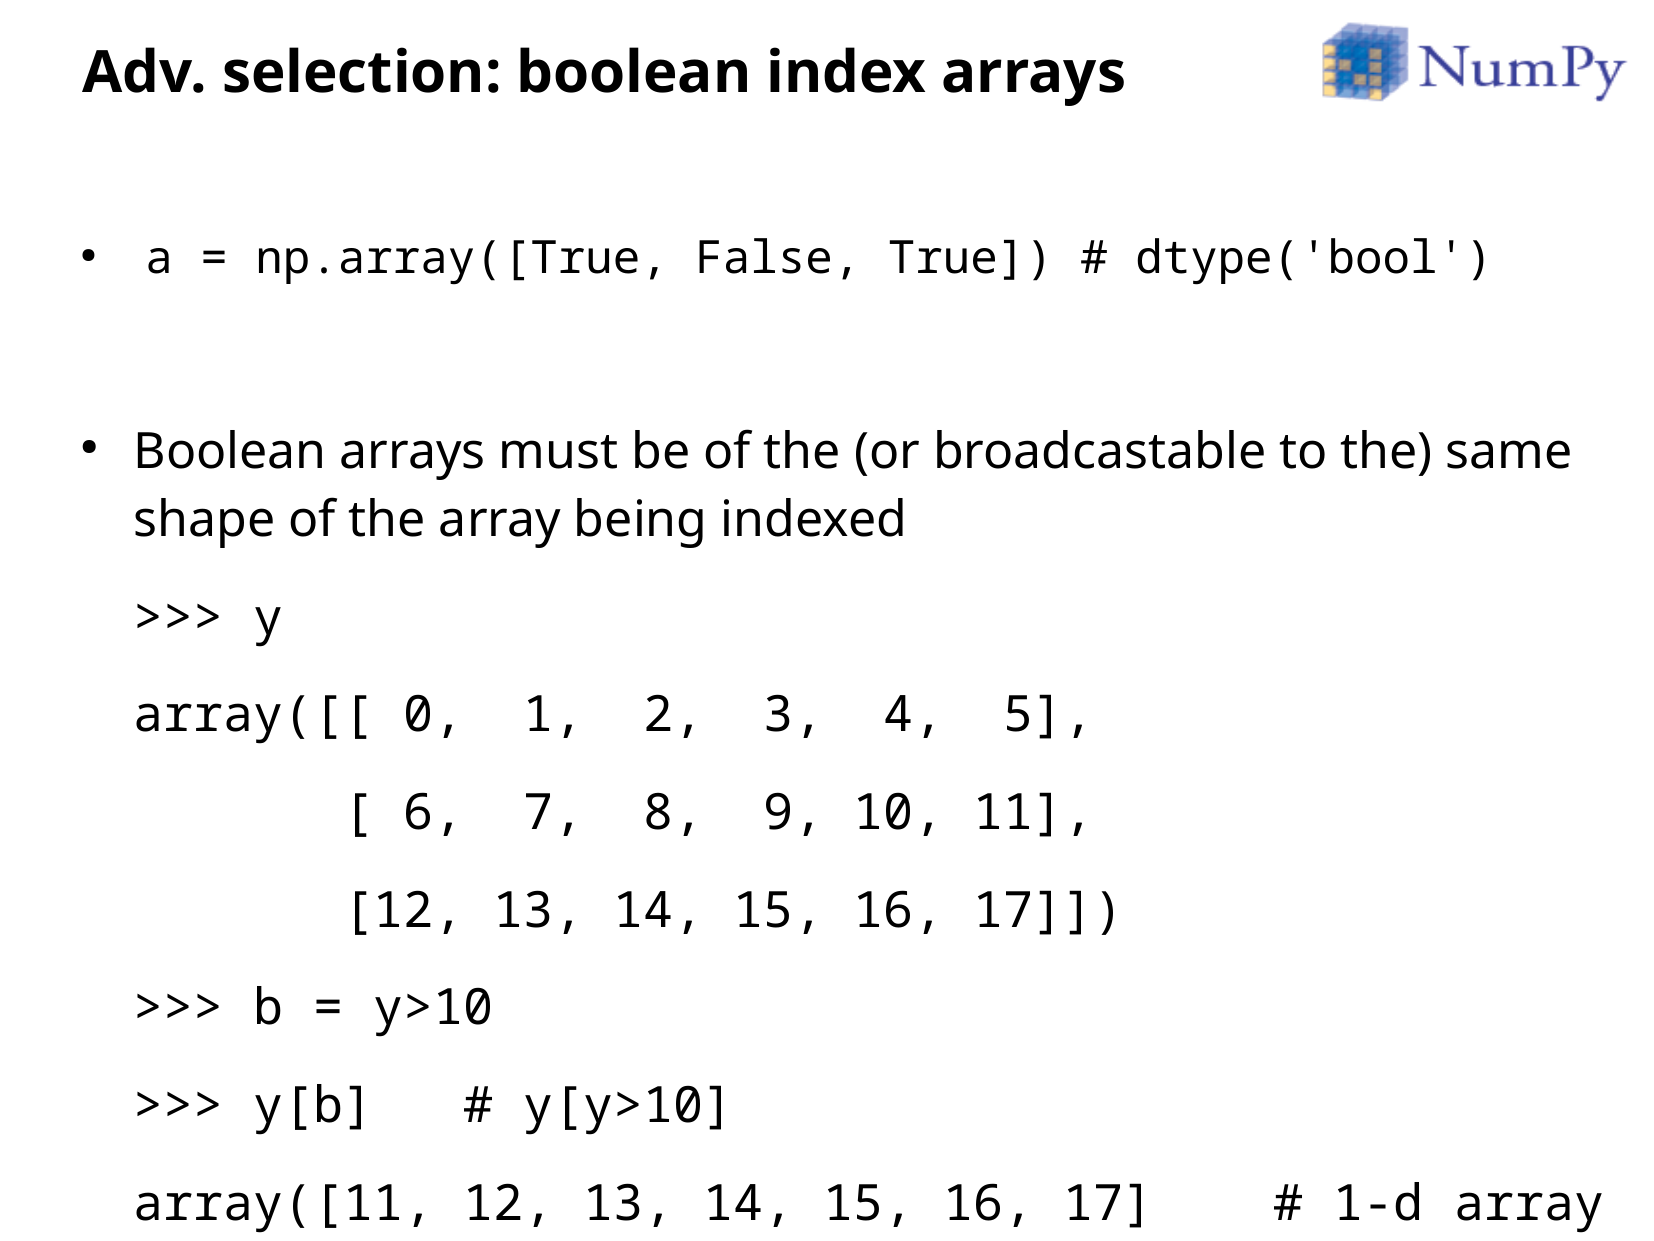

# Adv. selection: boolean index arrays
 a = np.array([True, False, True]) # dtype('bool')
Boolean arrays must be of the (or broadcastable to the) same shape of the array being indexed
>>> y
array([[ 0, 1, 2, 3, 4, 5],
 [ 6, 7, 8, 9, 10, 11],
 [12, 13, 14, 15, 16, 17]])
>>> b = y>10
>>> y[b] # y[y>10]
array([11, 12, 13, 14, 15, 16, 17] # 1-d array